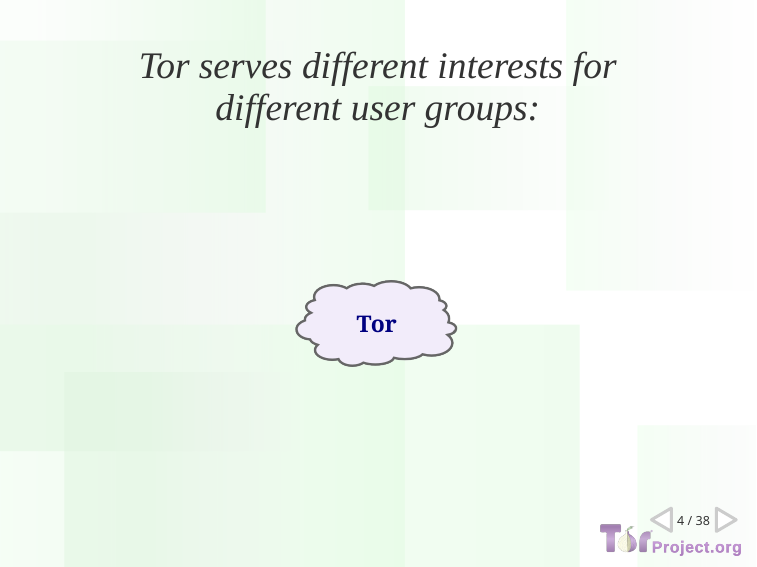

Tor serves different interests for different user groups:
Tor